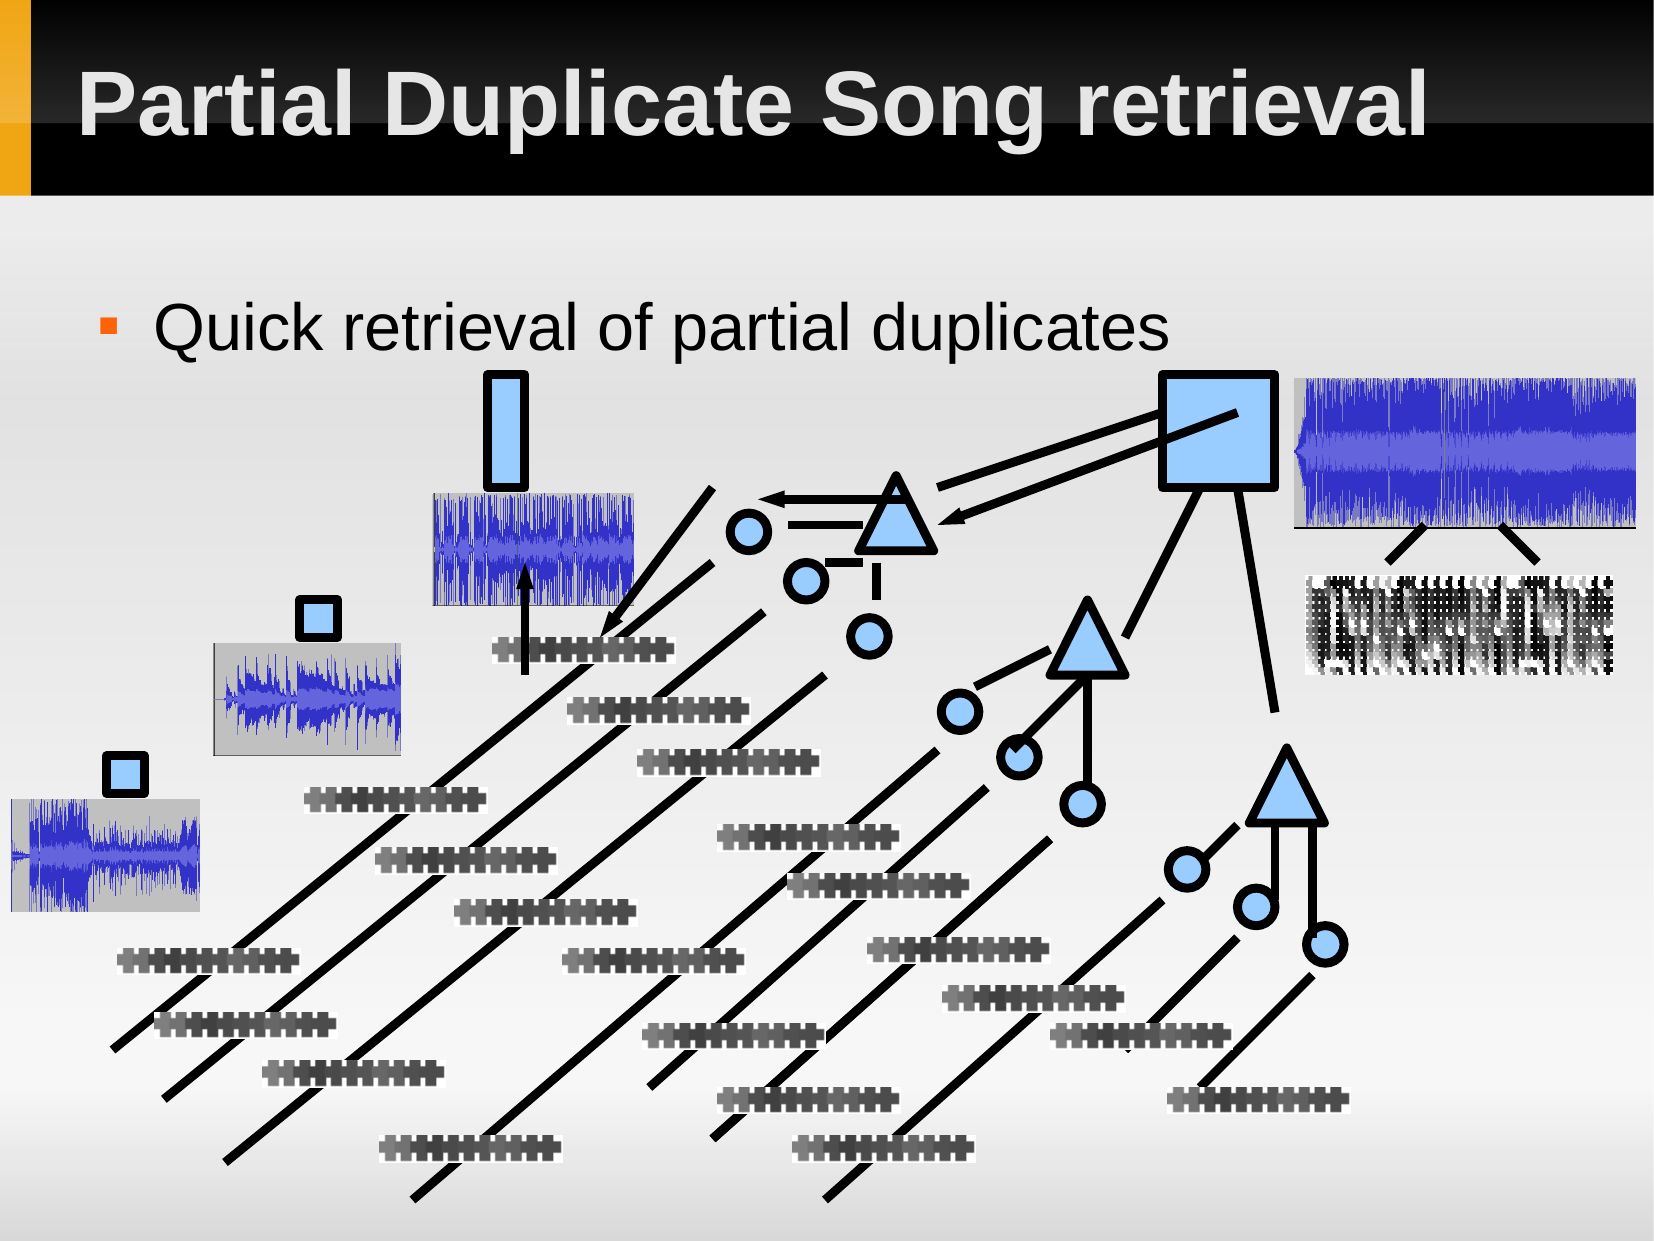

# Partial Duplicate Song retrieval
Quick retrieval of partial duplicates